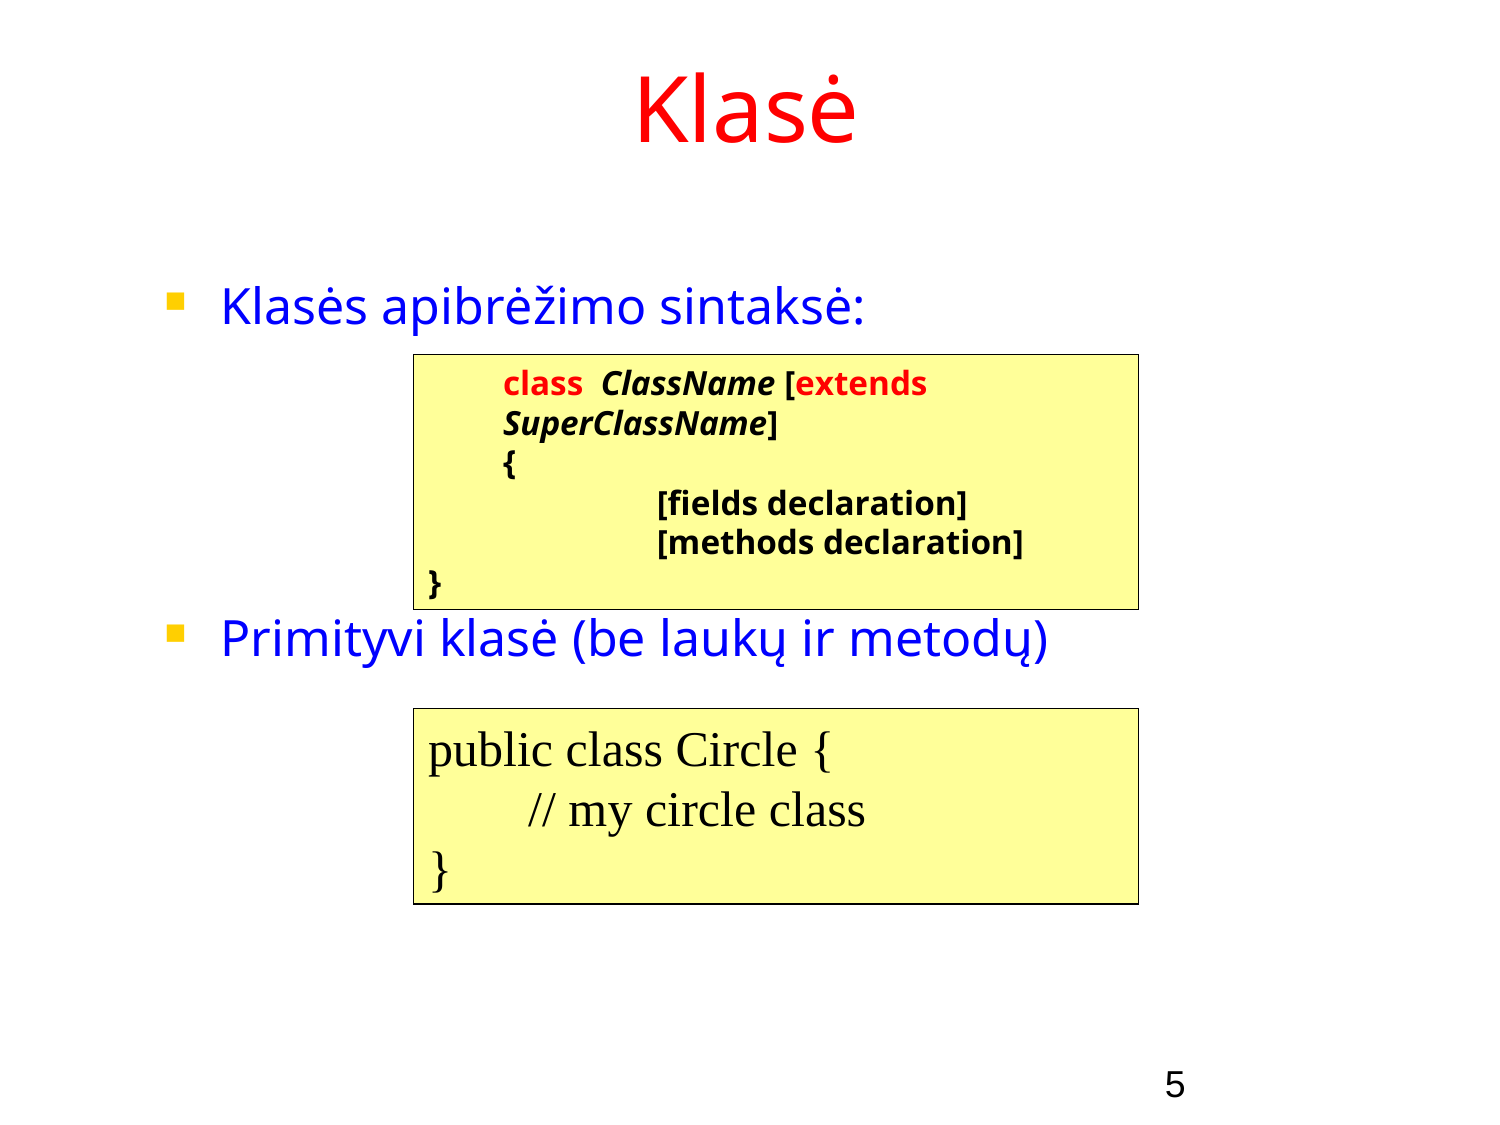

# Klasė
Klasės apibrėžimo sintaksė:
Primityvi klasė (be laukų ir metodų)
class ClassName [extends SuperClassName]
{
 [fields declaration]
 [methods declaration]
}
public class Circle {
 // my circle class
}
5